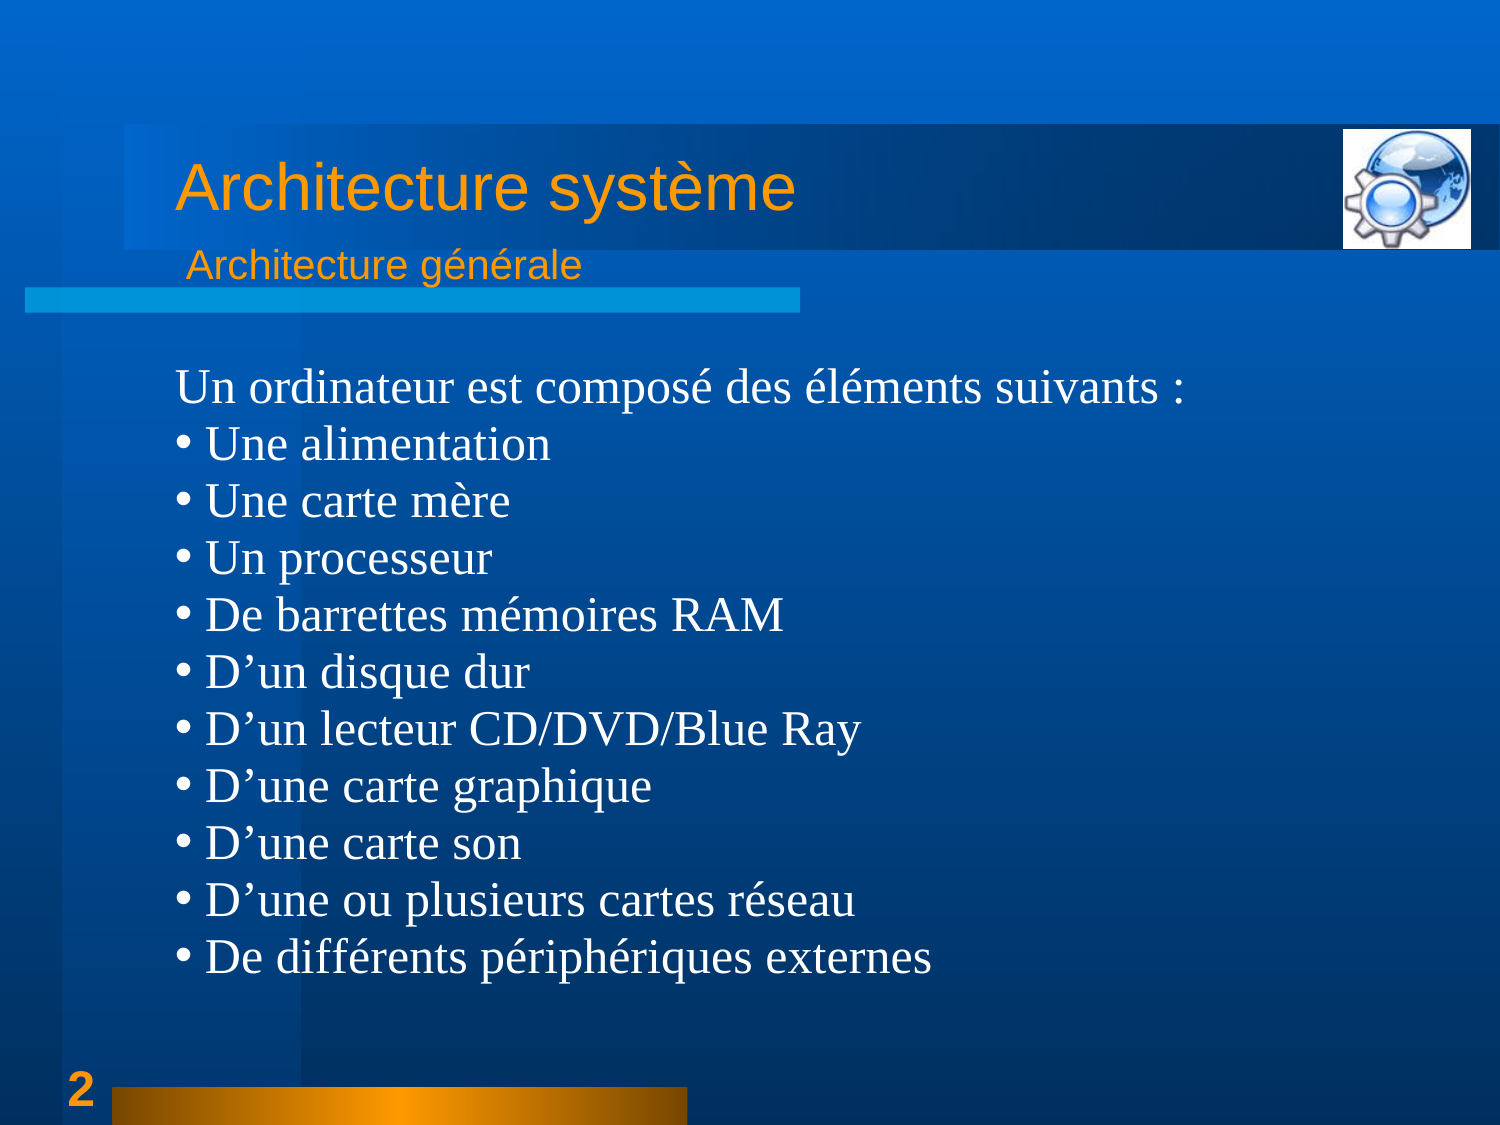

Architecture système
Architecture générale
Un ordinateur est composé des éléments suivants :
 Une alimentation
 Une carte mère
 Un processeur
 De barrettes mémoires RAM
 D’un disque dur
 D’un lecteur CD/DVD/Blue Ray
 D’une carte graphique
 D’une carte son
 D’une ou plusieurs cartes réseau
 De différents périphériques externes